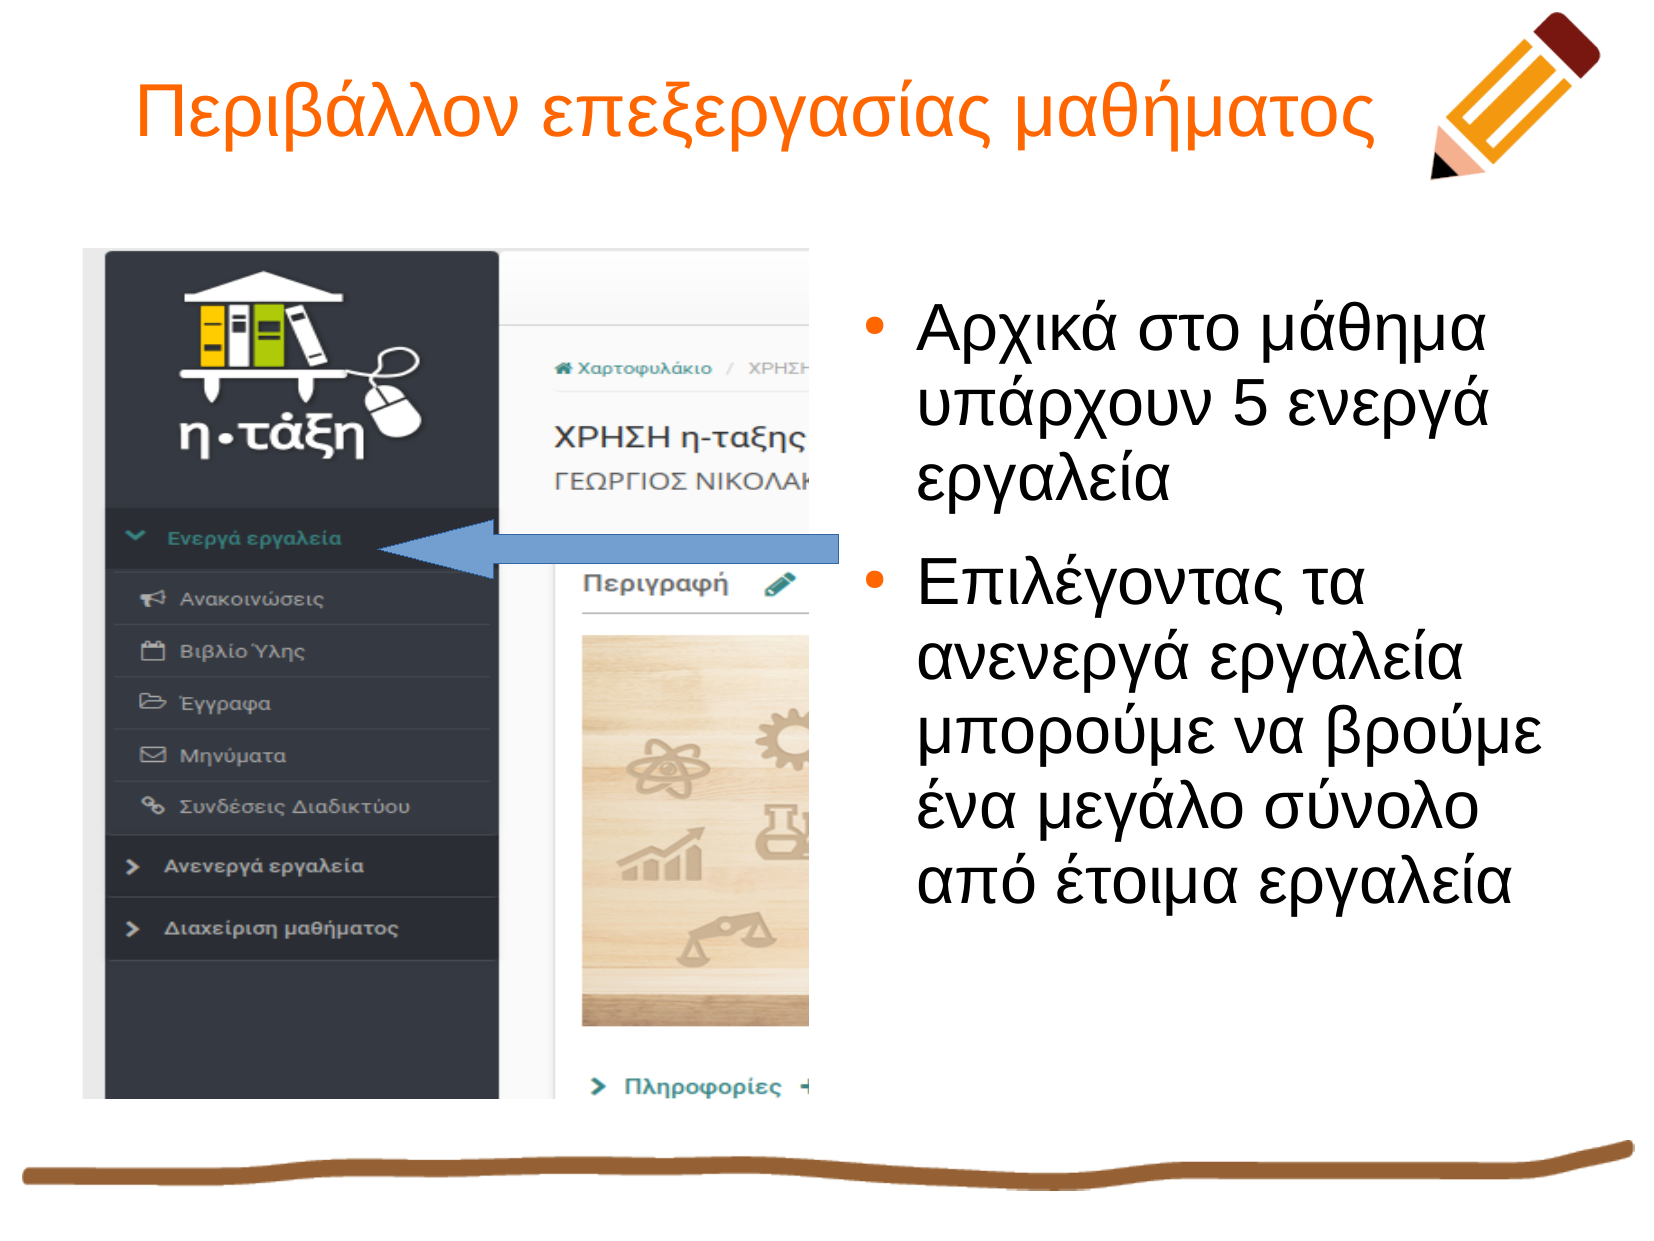

# Περιβάλλον επεξεργασίας μαθήματος
Αρχικά στο μάθημα υπάρχουν 5 ενεργά εργαλεία
Επιλέγοντας τα ανενεργά εργαλεία μπορούμε να βρούμε ένα μεγάλο σύνολο από έτοιμα εργαλεία